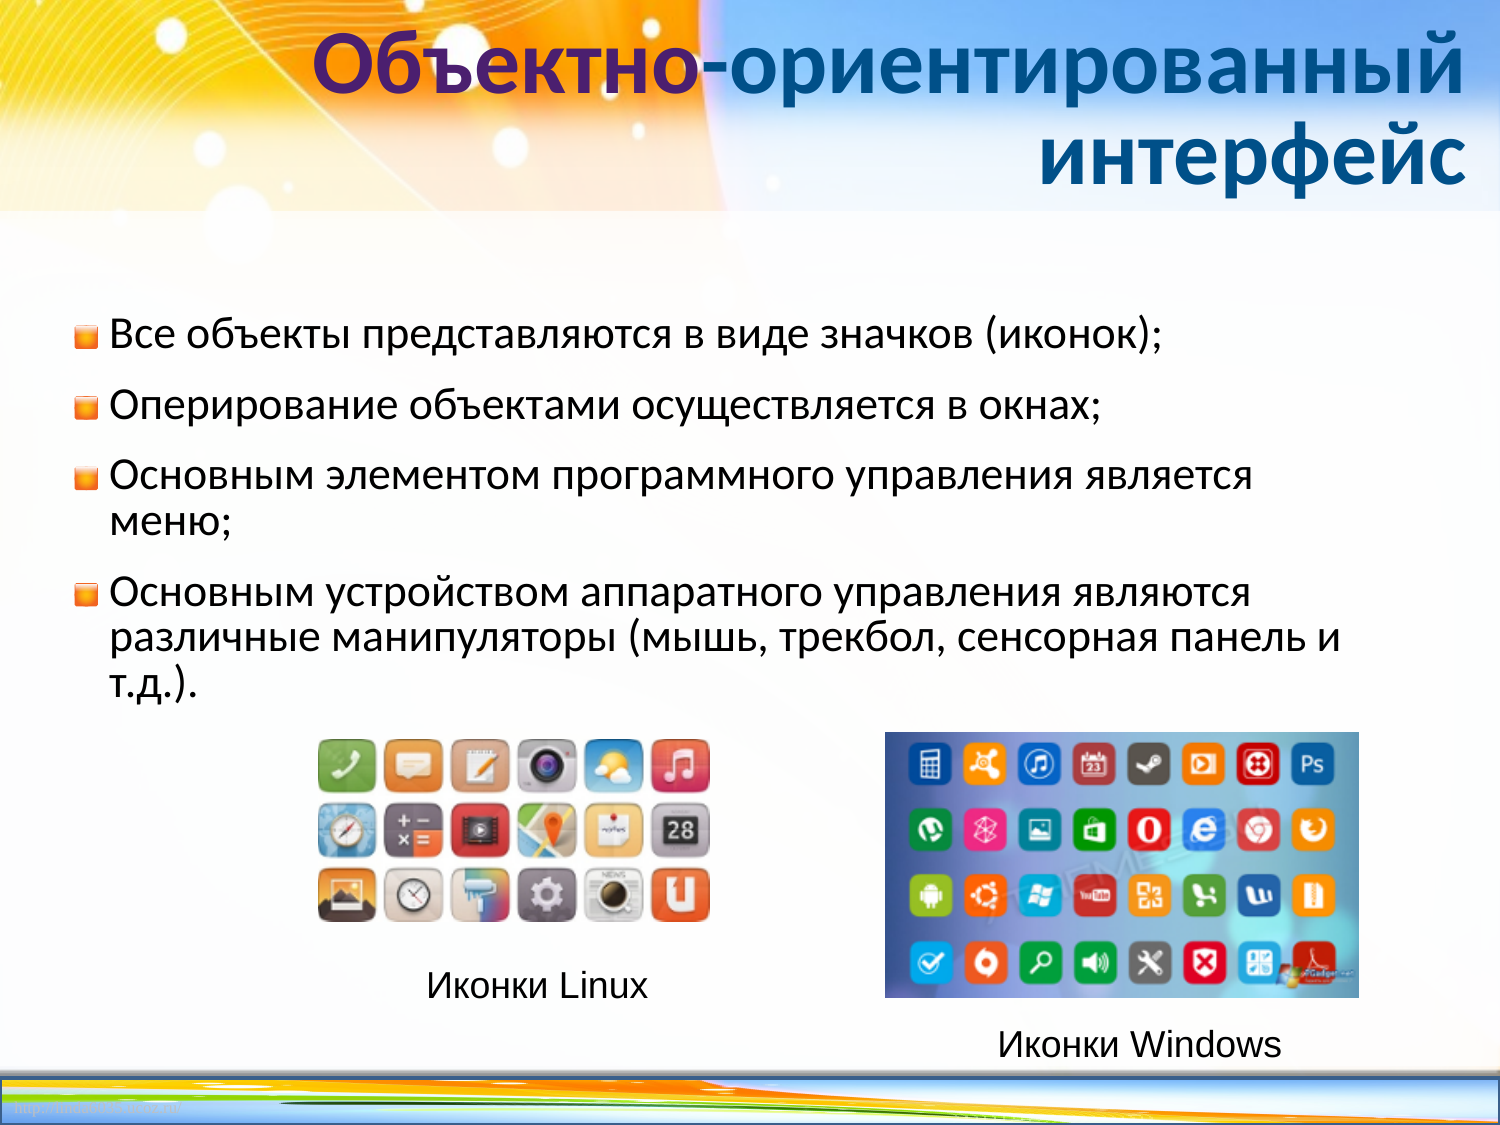

# Объектно-ориентированный интерфейс
Все объекты представляются в виде значков (иконок);
Оперирование объектами осуществляется в окнах;
Основным элементом программного управления является меню;
Основным устройством аппаратного управления являются различные манипуляторы (мышь, трекбол, сенсорная панель и т.д.).
Иконки Linux
Иконки Windows